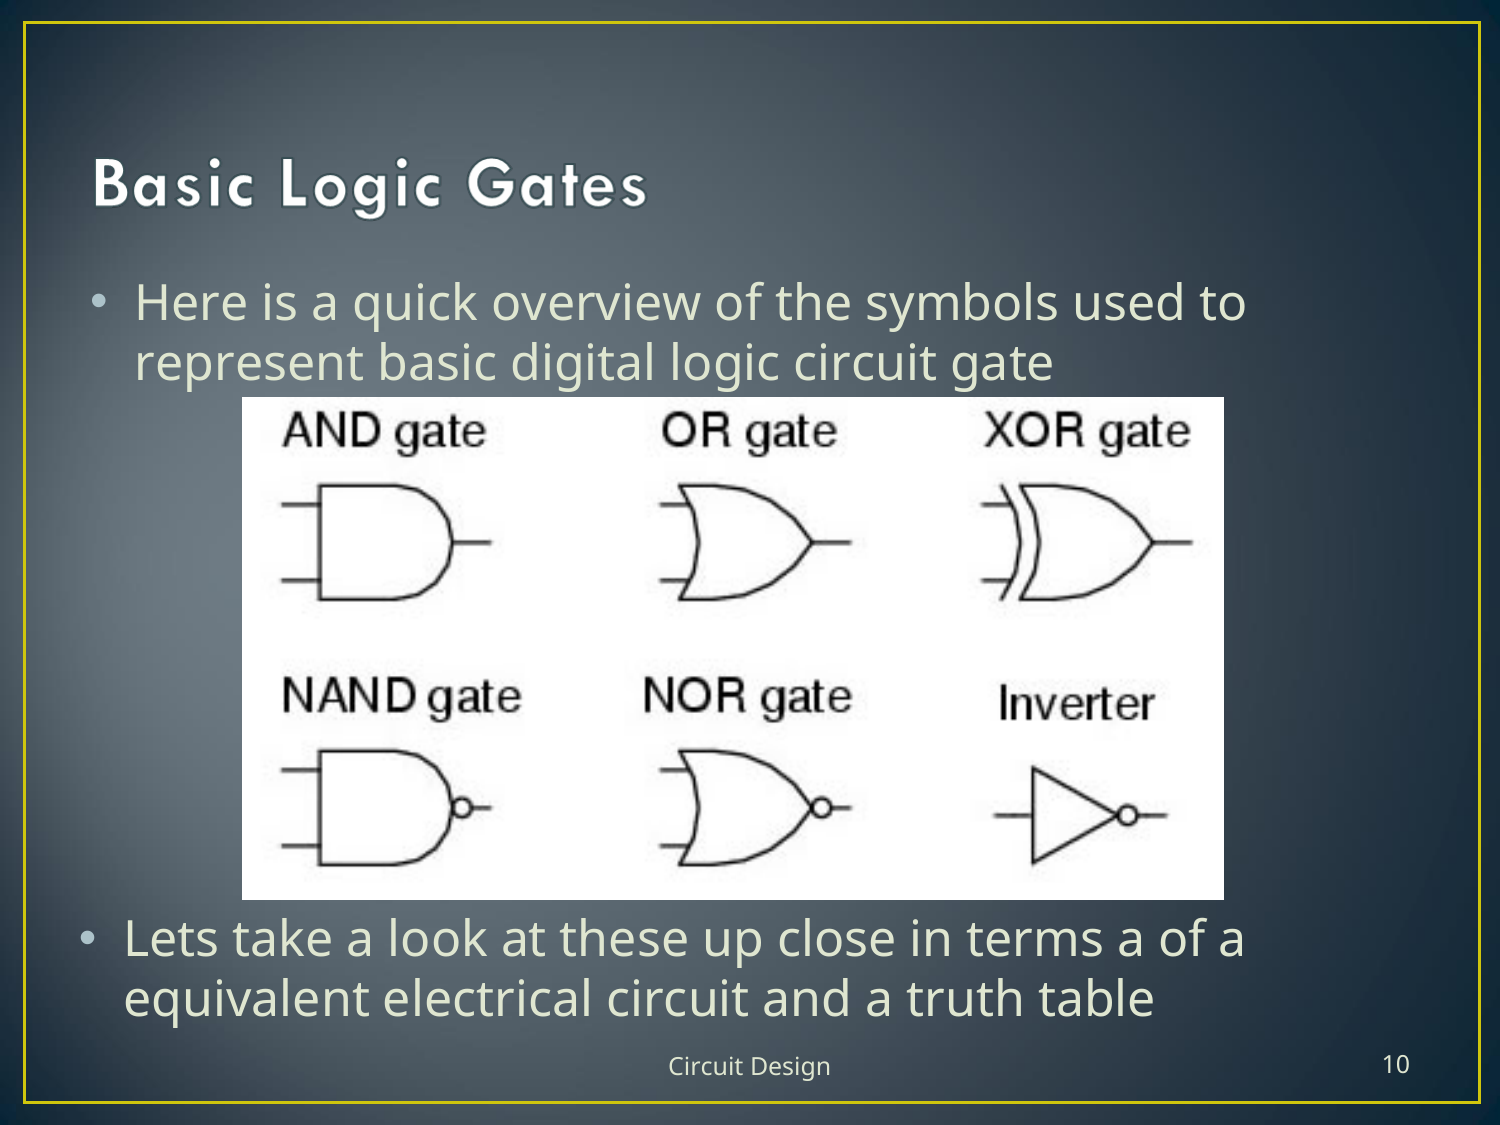

# Here is a quick overview of the symbols used to represent basic digital logic circuit gate
Lets take a look at these up close in terms a of a equivalent electrical circuit and a truth table
Circuit Design